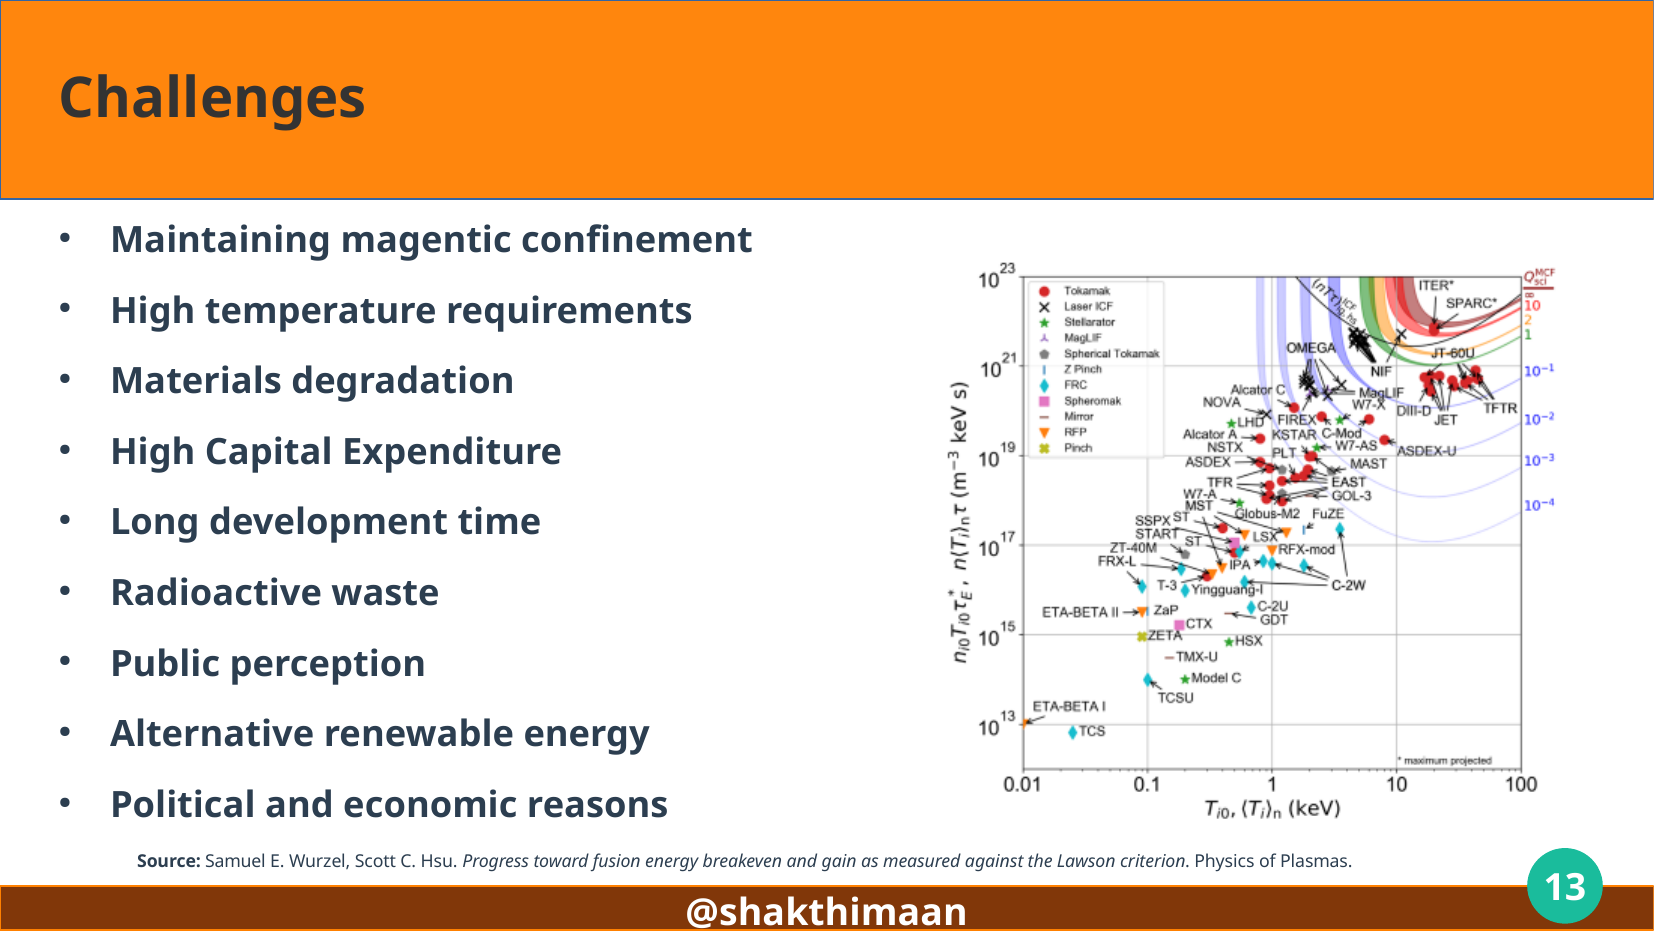

# Challenges
Maintaining magentic confinement
High temperature requirements
Materials degradation
High Capital Expenditure
Long development time
Radioactive waste
Public perception
Alternative renewable energy
Political and economic reasons
13
Source: Samuel E. Wurzel, Scott C. Hsu. Progress toward fusion energy breakeven and gain as measured against the Lawson criterion. Physics of Plasmas.
@shakthimaan